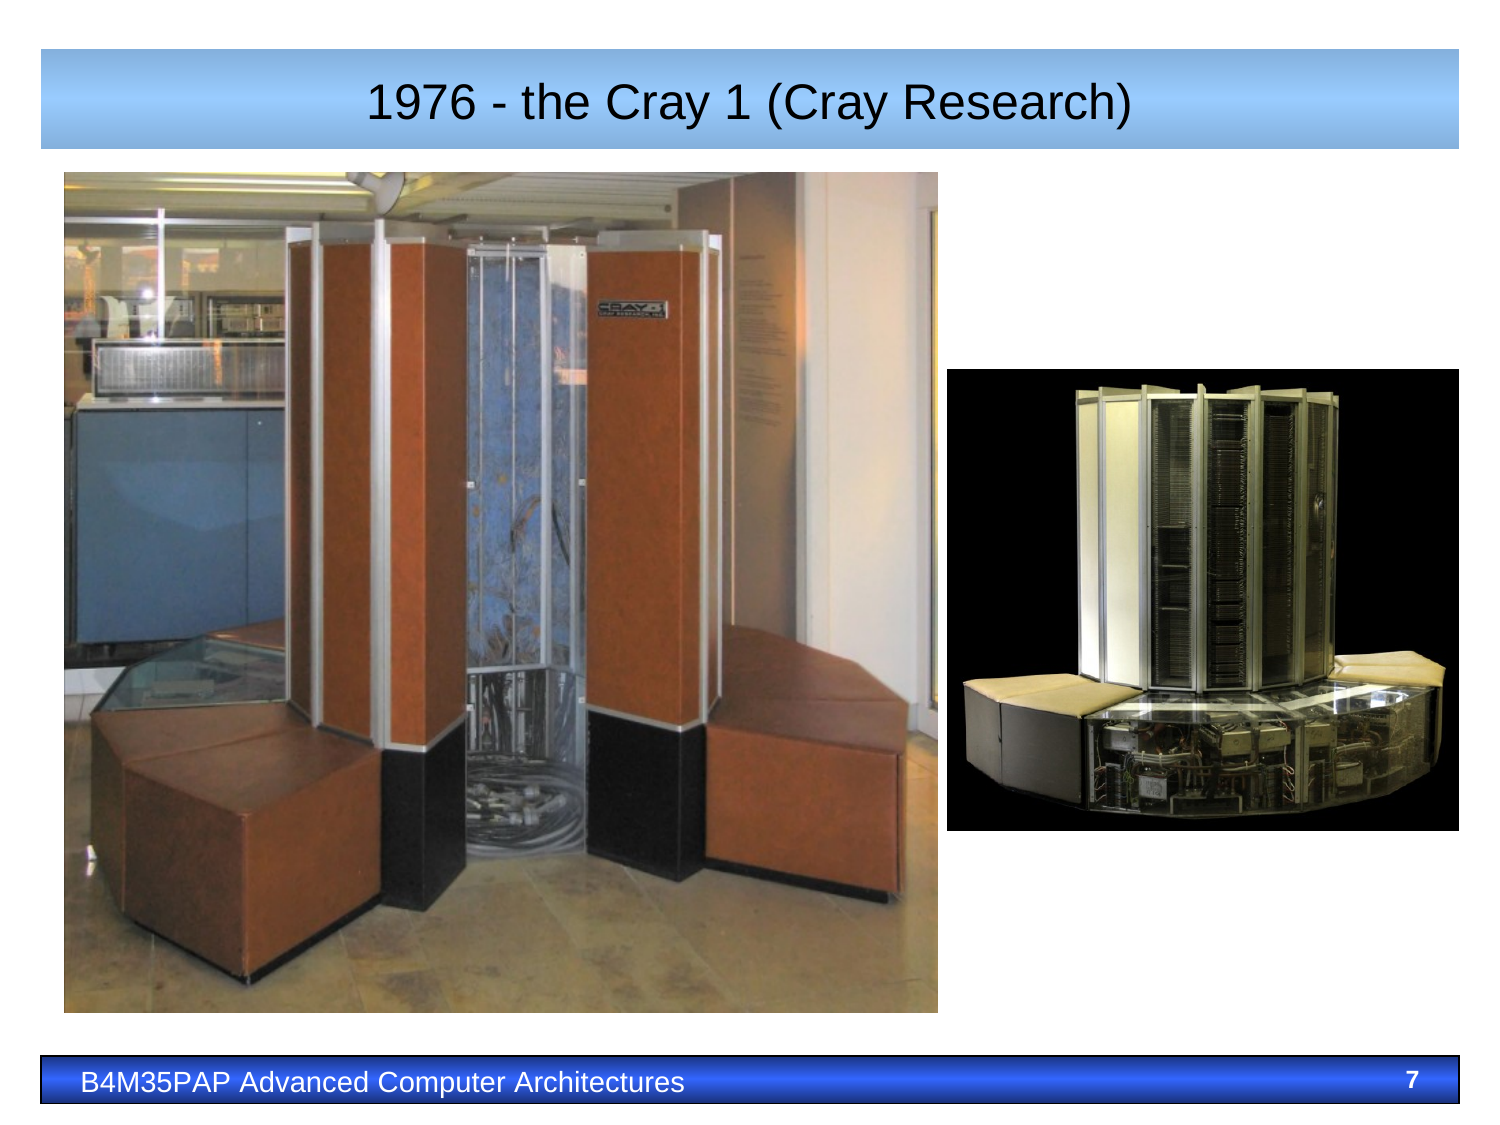

# 1976 - the Cray 1 (Cray Research)